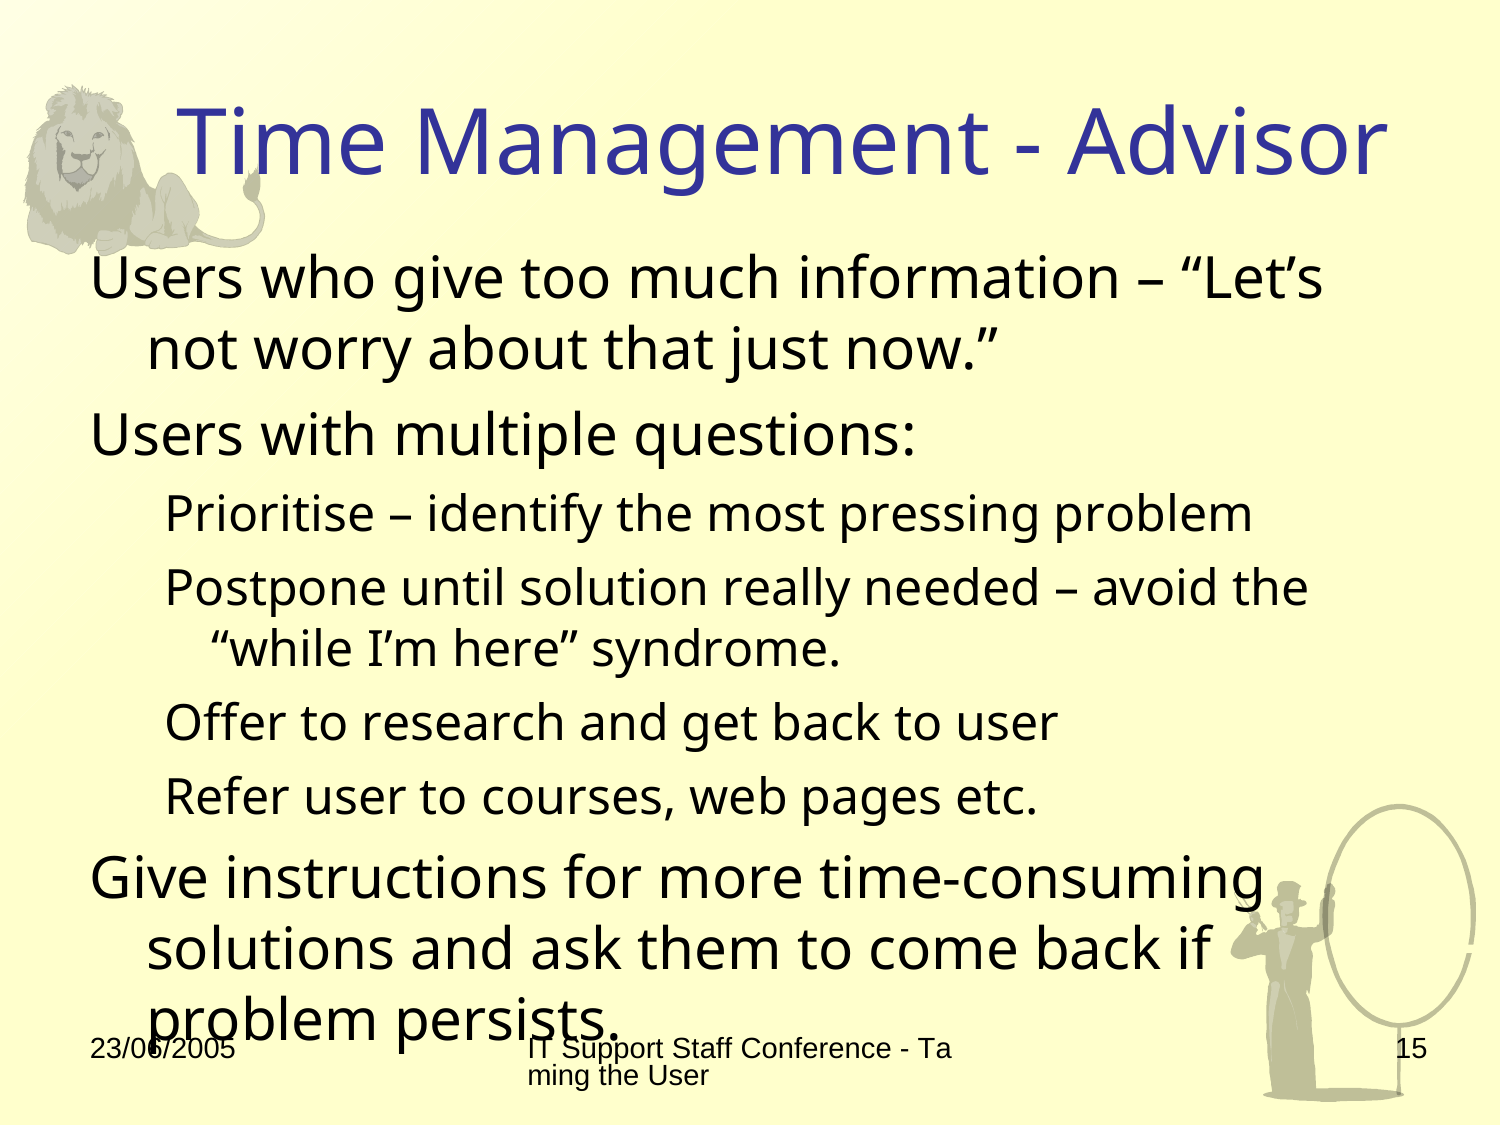

# Time Management - Advisor
Users who give too much information – “Let’s not worry about that just now.”
Users with multiple questions:
Prioritise – identify the most pressing problem
Postpone until solution really needed – avoid the “while I’m here” syndrome.
Offer to research and get back to user
Refer user to courses, web pages etc.
Give instructions for more time-consuming solutions and ask them to come back if problem persists.
23/06/2005
IT Support Staff Conference - Taming the User
15